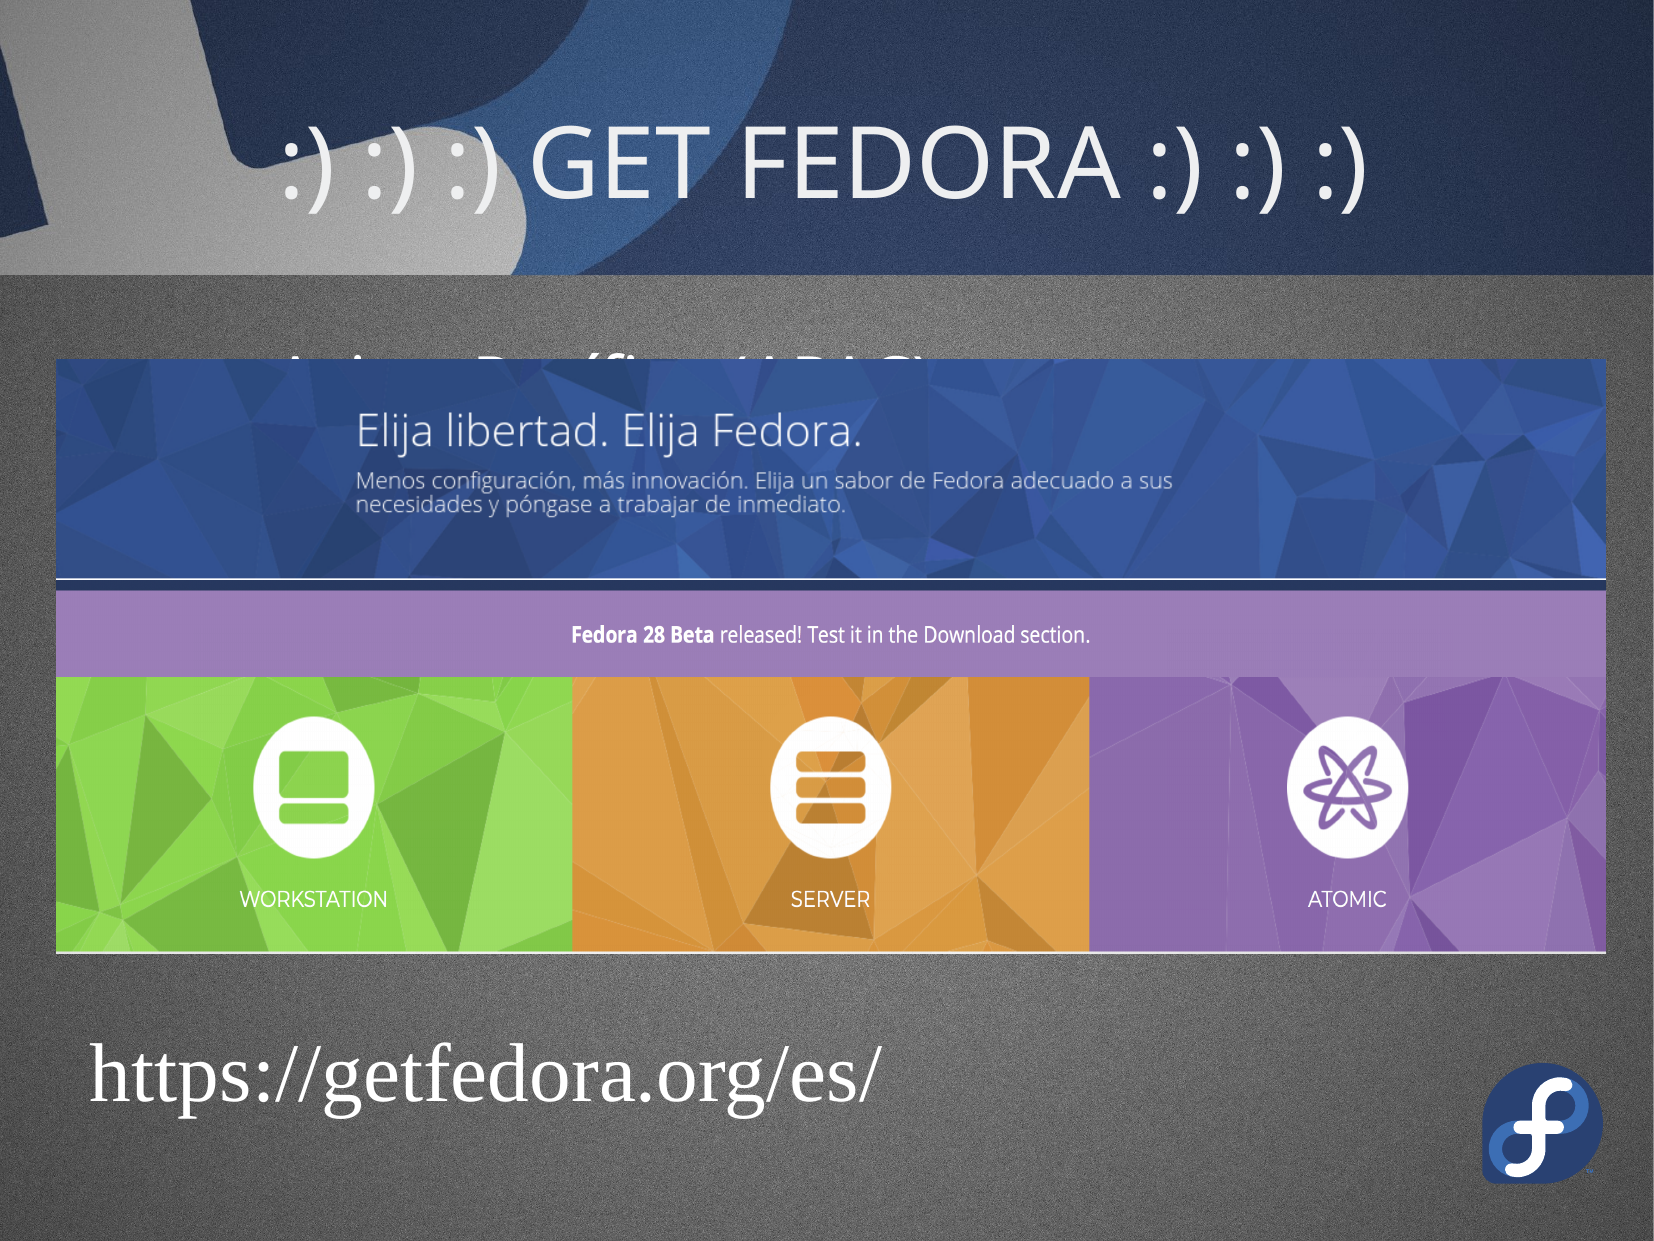

:) :) :) GET FEDORA :) :) :)
Asia y Pacífico (APAC)
Europa, Medio Oriente y África (EMEA)
Latino América (LATAM)
Norte América (NA)
* LATAM incluye México
https://getfedora.org/es/